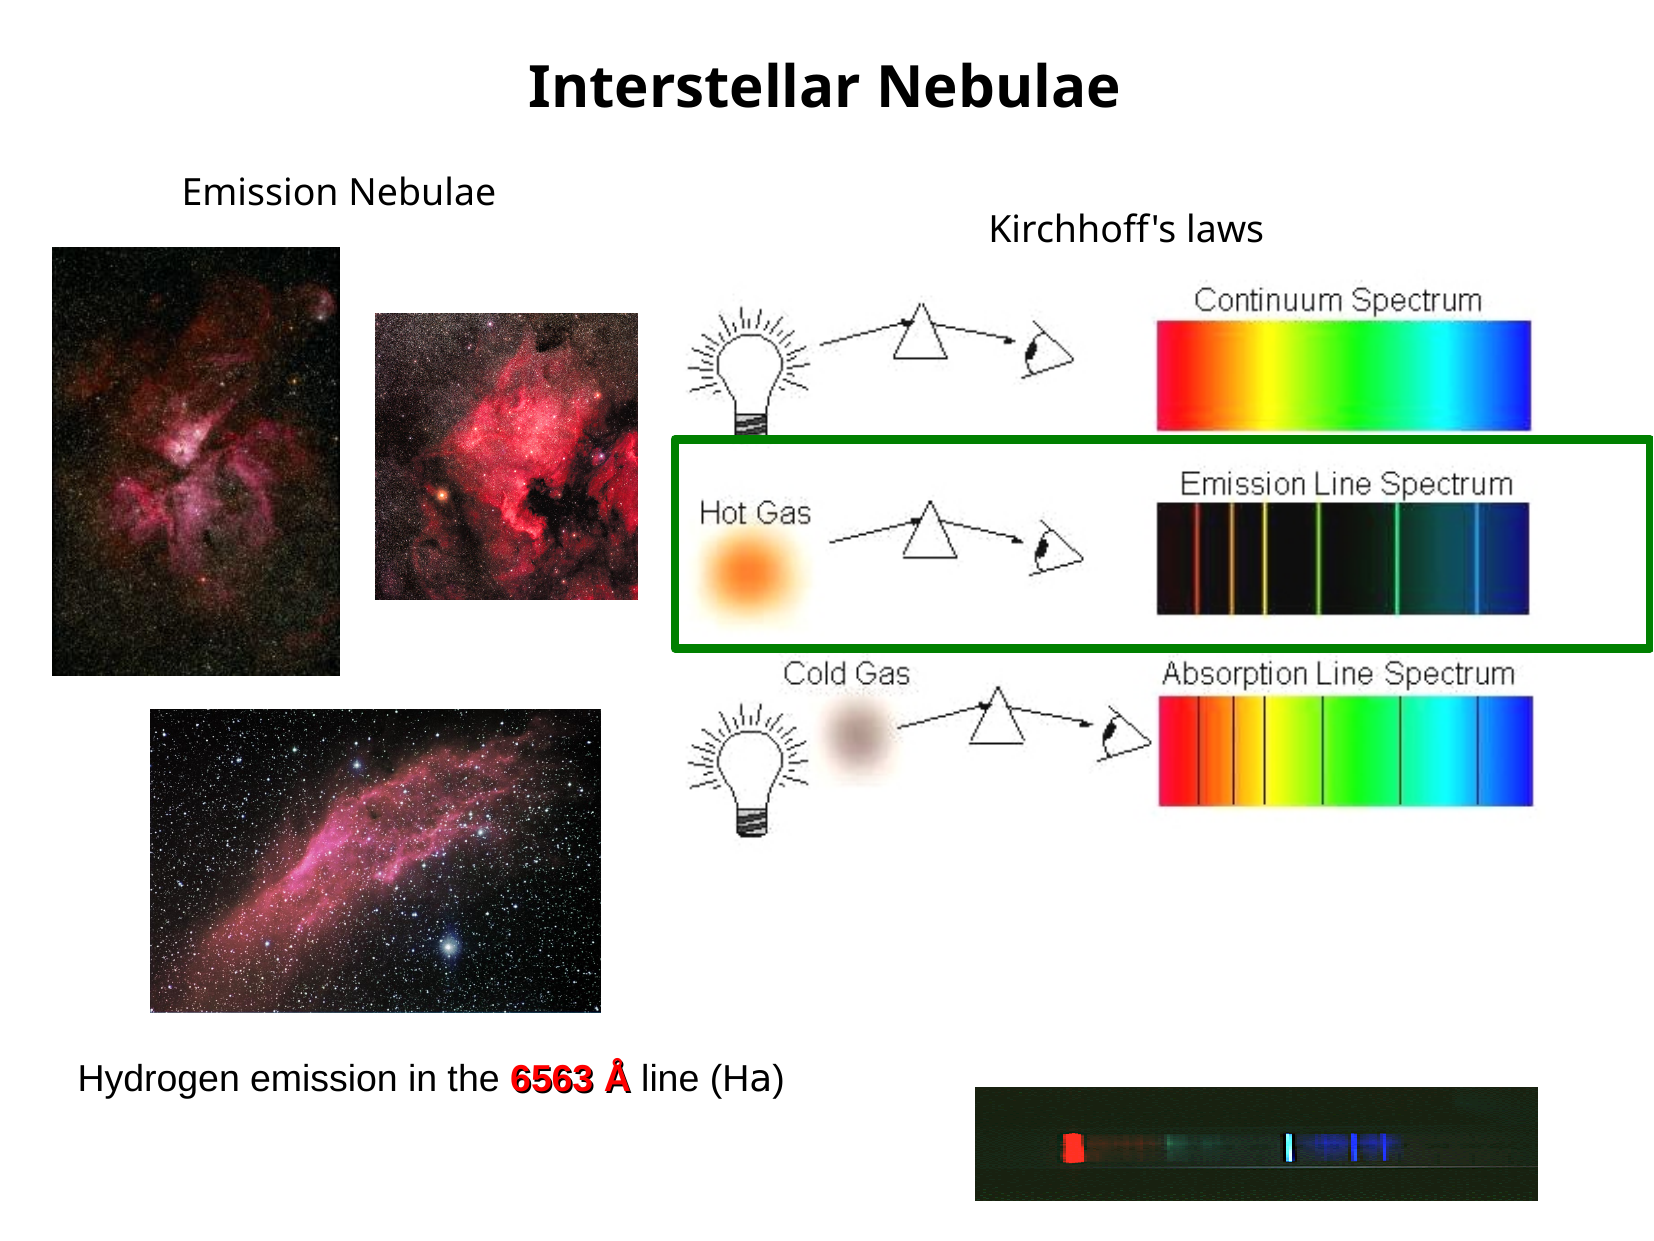

Interstellar Nebulae
Emission Nebulae
Illuminated by nearby OB stars,
very hot stars that emit
ionizing radiation
When the electrons recombine, they cascate emitting light in all the atom's discrete set of wavelengths
Kirchhoff's laws
Hydrogen emission in the 6563 Å line (Ha)